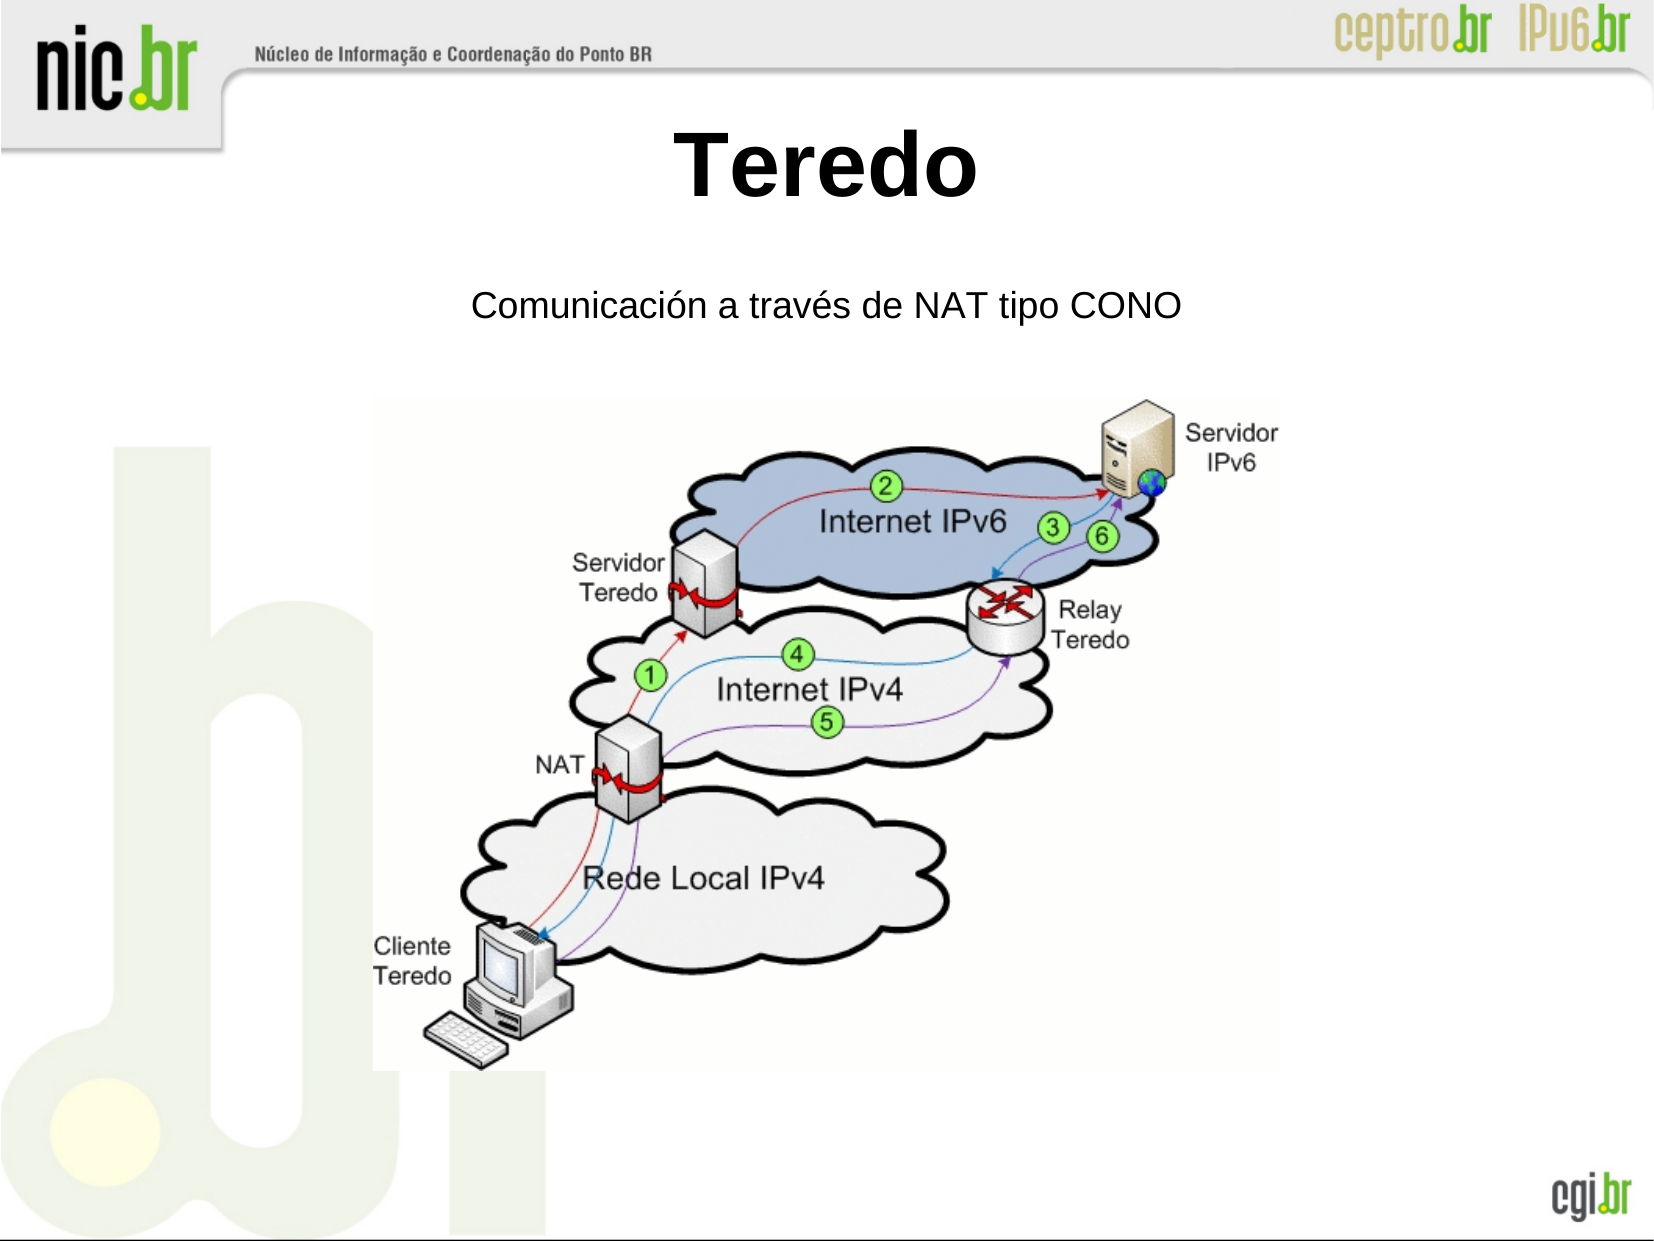

Teredo
Comunicación a través de NAT tipo CONO